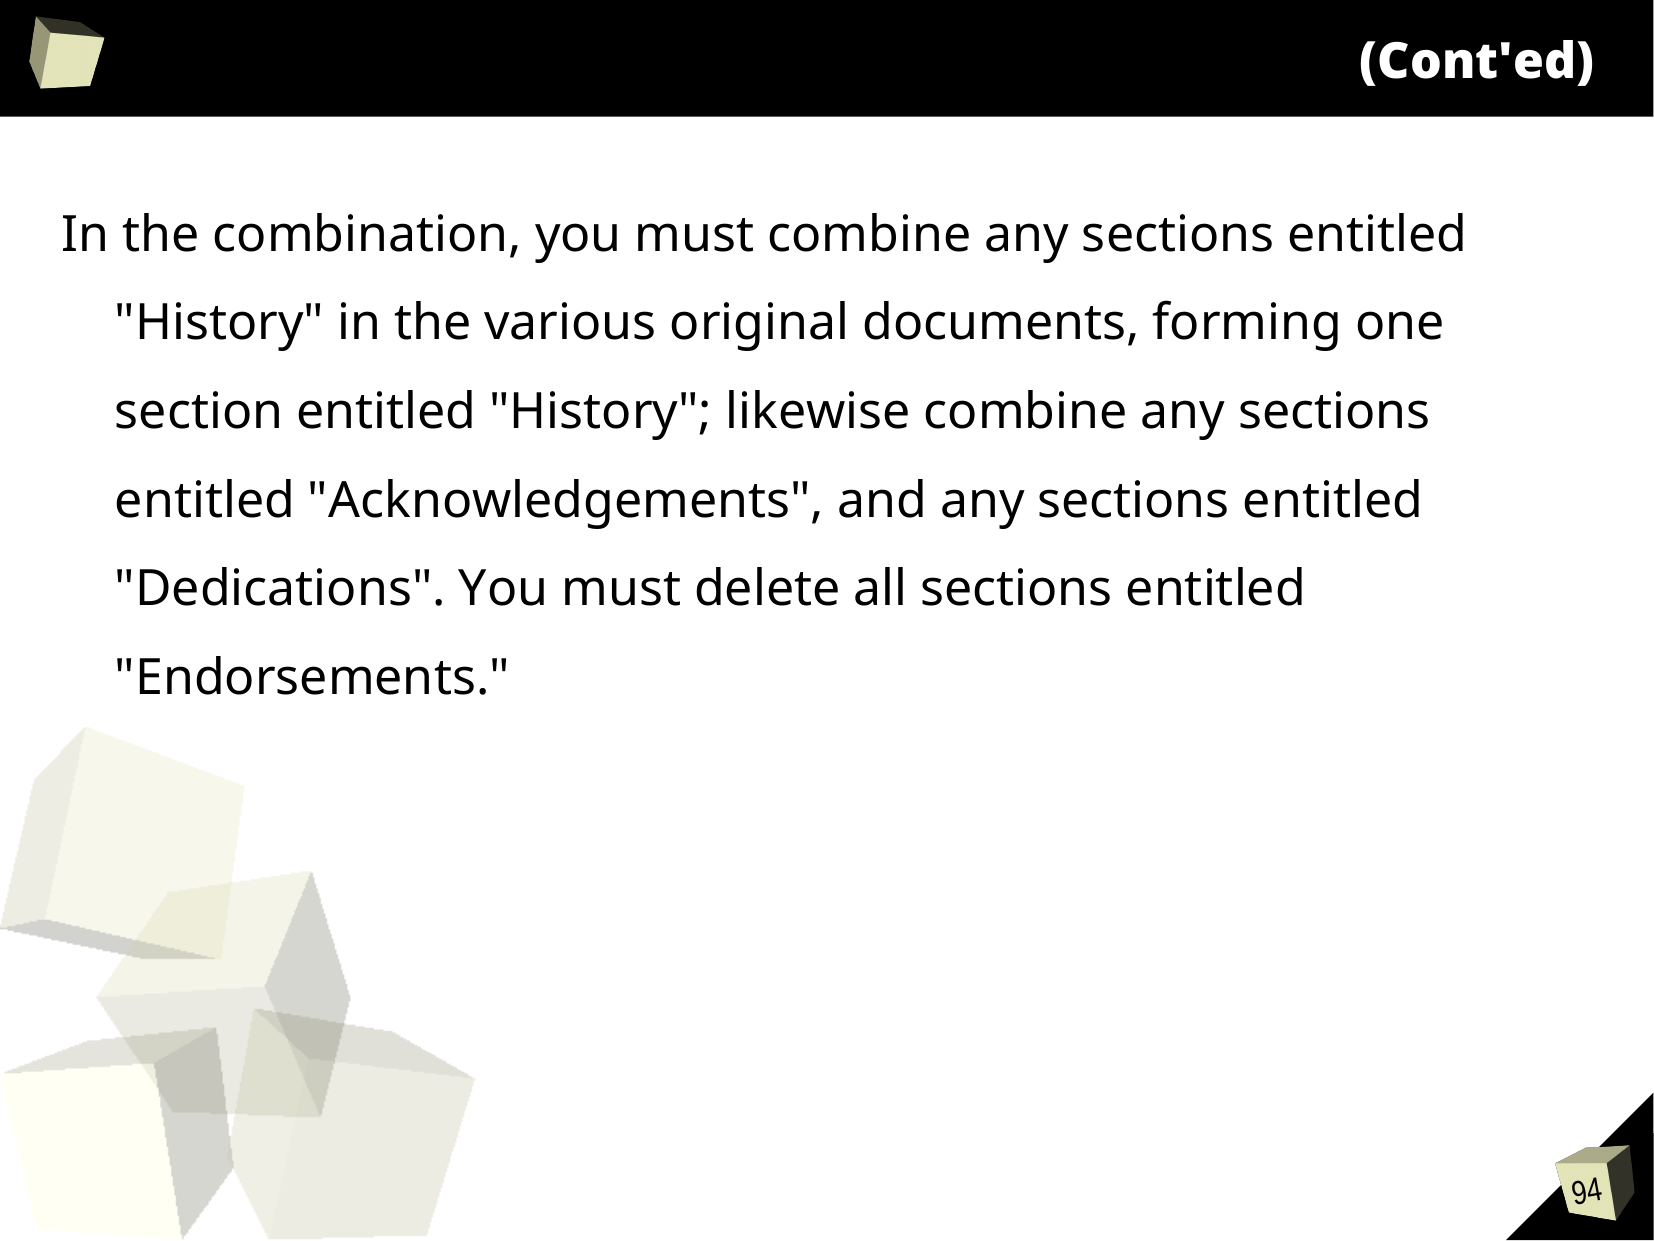

# (Cont'ed)
In the combination, you must combine any sections entitled "History" in the various original documents, forming one section entitled "History"; likewise combine any sections entitled "Acknowledgements", and any sections entitled "Dedications". You must delete all sections entitled "Endorsements."